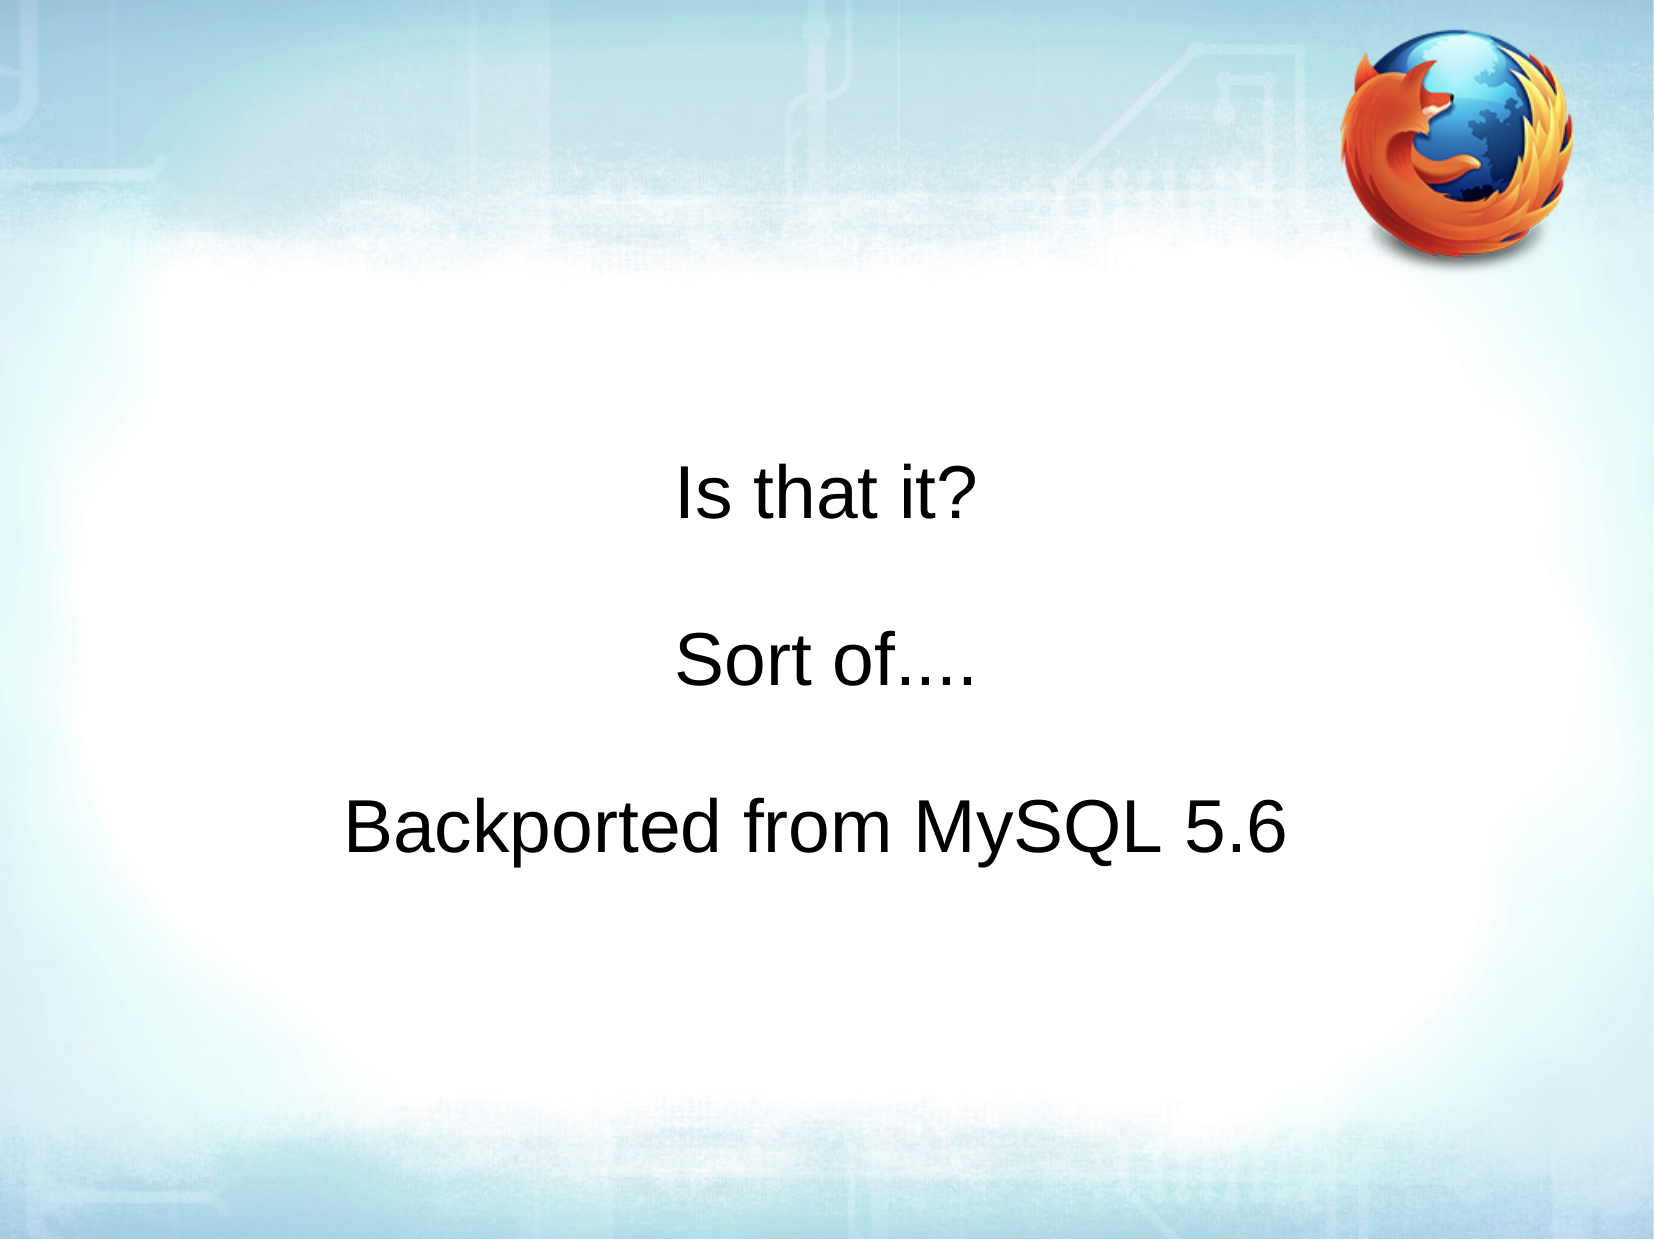

# Is that it? Sort of.... Backported from MySQL 5.6